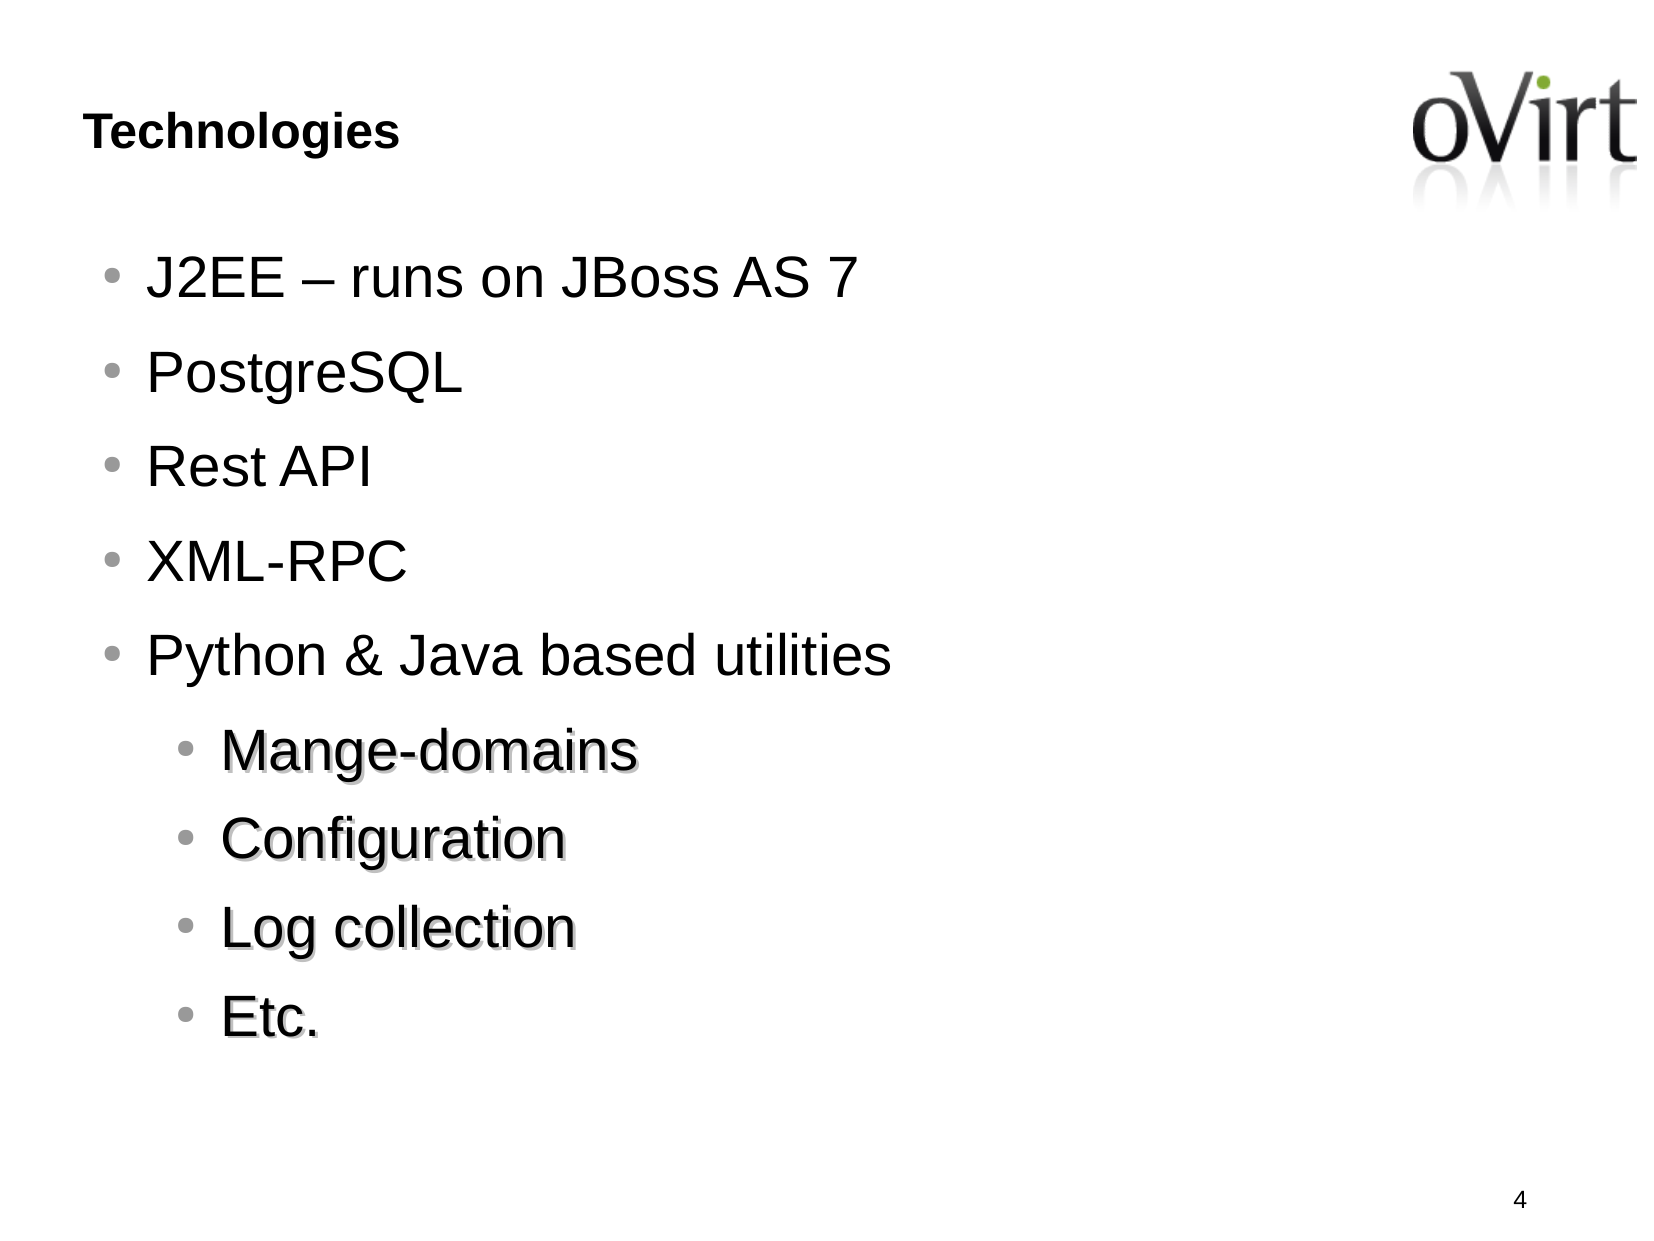

# Technologies
J2EE – runs on JBoss AS 7
PostgreSQL
Rest API
XML-RPC
Python & Java based utilities
Mange-domains
Configuration
Log collection
Etc.